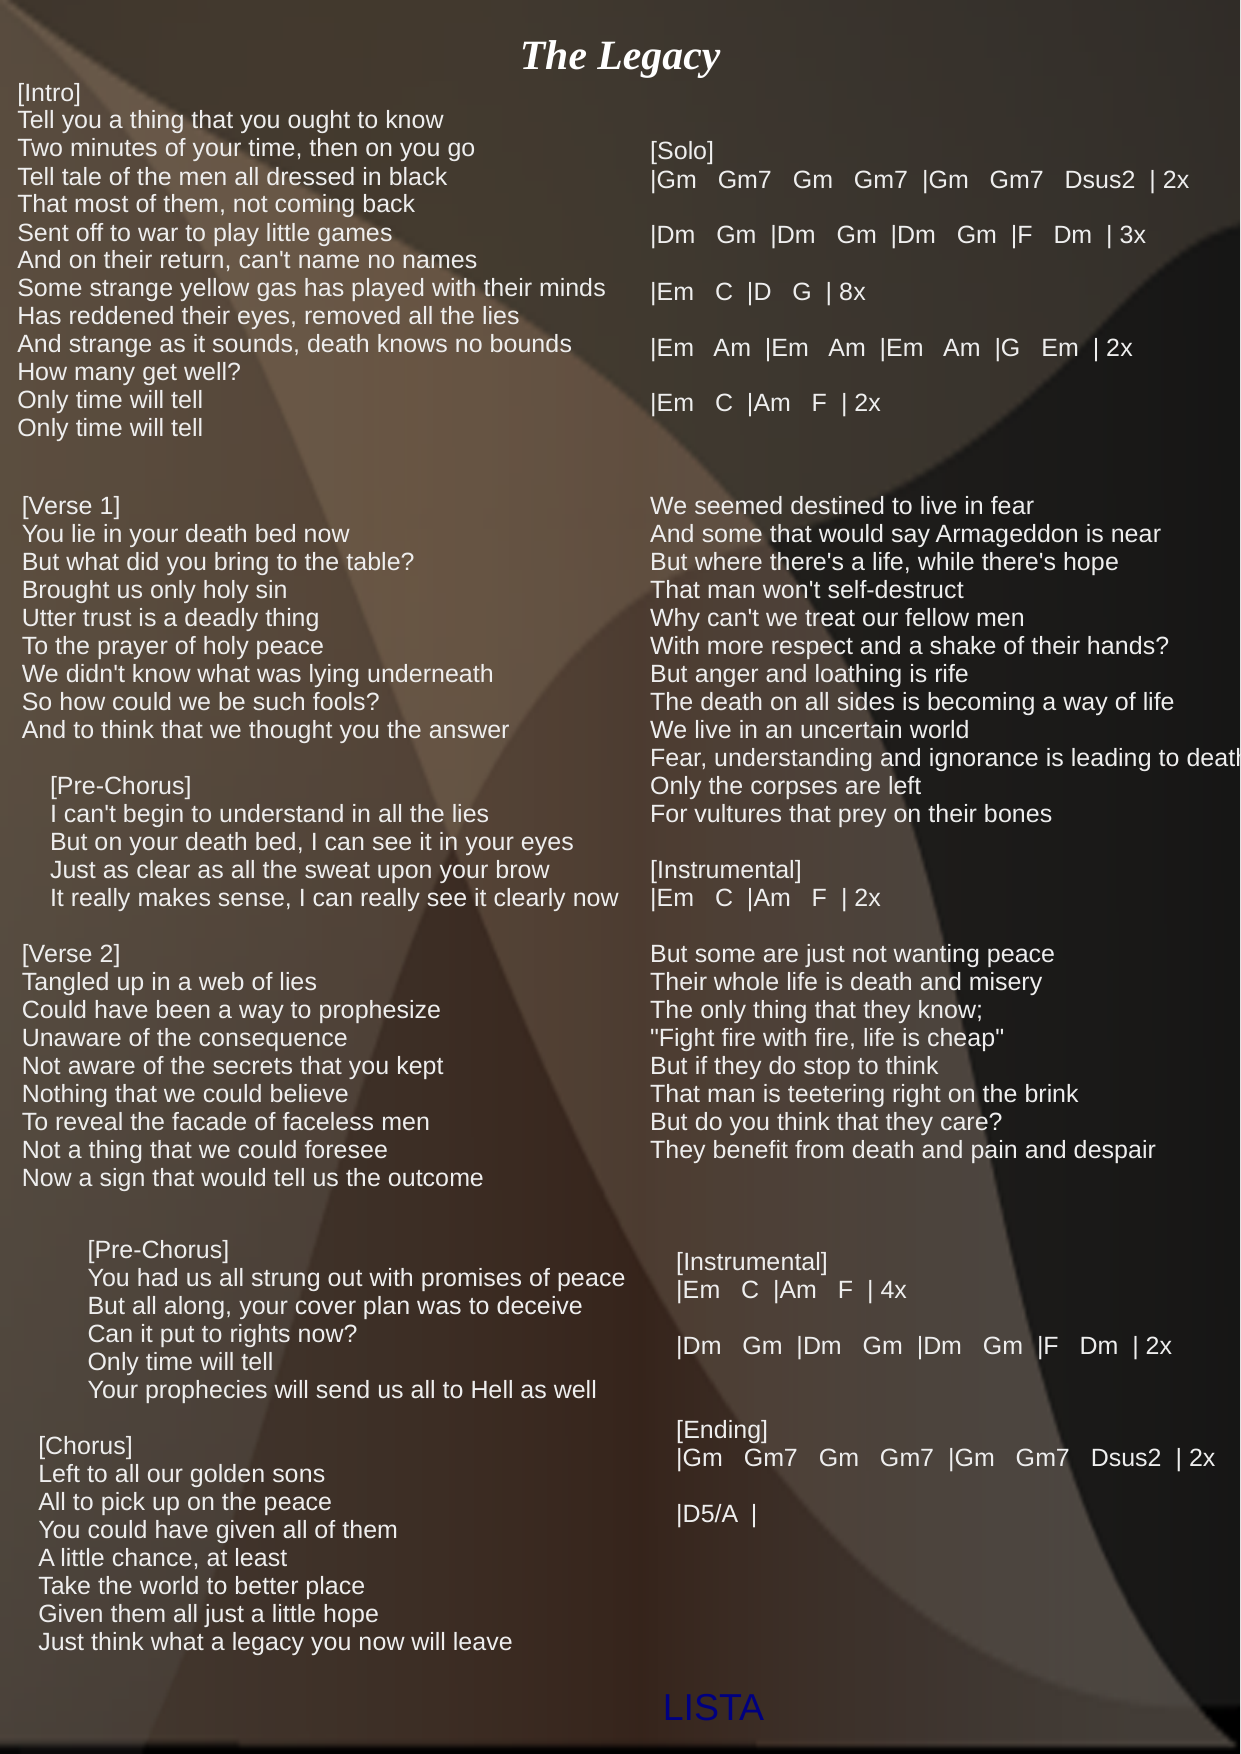

# The Legacy
[Intro]
Tell you a thing that you ought to know
Two minutes of your time, then on you go
Tell tale of the men all dressed in black
That most of them, not coming back
Sent off to war to play little games
And on their return, can't name no names
Some strange yellow gas has played with their minds
Has reddened their eyes, removed all the lies
And strange as it sounds, death knows no bounds
How many get well?
Only time will tell
Only time will tell
[Solo]
|Gm Gm7 Gm Gm7 |Gm Gm7 Dsus2 | 2x
|Dm Gm |Dm Gm |Dm Gm |F Dm | 3x
|Em C |D G | 8x
|Em Am |Em Am |Em Am |G Em | 2x
|Em C |Am F | 2x
[Verse 1]
You lie in your death bed now
But what did you bring to the table?
Brought us only holy sin
Utter trust is a deadly thing
To the prayer of holy peace
We didn't know what was lying underneath
So how could we be such fools?
And to think that we thought you the answer
 [Pre-Chorus]
 I can't begin to understand in all the lies
 But on your death bed, I can see it in your eyes
 Just as clear as all the sweat upon your brow
 It really makes sense, I can really see it clearly now
[Verse 2]
Tangled up in a web of lies
Could have been a way to prophesize
Unaware of the consequence
Not aware of the secrets that you kept
Nothing that we could believe
To reveal the facade of faceless men
Not a thing that we could foresee
Now a sign that would tell us the outcome
We seemed destined to live in fear
And some that would say Armageddon is near
But where there's a life, while there's hope
That man won't self-destruct
Why can't we treat our fellow men
With more respect and a shake of their hands?
But anger and loathing is rife
The death on all sides is becoming a way of life
We live in an uncertain world
Fear, understanding and ignorance is leading to death
Only the corpses are left
For vultures that prey on their bones
[Instrumental]
|Em C |Am F | 2x
But some are just not wanting peace
Their whole life is death and misery
The only thing that they know;
"Fight fire with fire, life is cheap"
But if they do stop to think
That man is teetering right on the brink
But do you think that they care?
They benefit from death and pain and despair
 [Pre-Chorus]
 You had us all strung out with promises of peace
 But all along, your cover plan was to deceive
 Can it put to rights now?
 Only time will tell
 Your prophecies will send us all to Hell as well
[Chorus]
Left to all our golden sons
All to pick up on the peace
You could have given all of them
A little chance, at least
Take the world to better place
Given them all just a little hope
Just think what a legacy you now will leave
[Instrumental]
|Em C |Am F | 4x
|Dm Gm |Dm Gm |Dm Gm |F Dm | 2x
[Ending]
|Gm Gm7 Gm Gm7 |Gm Gm7 Dsus2 | 2x
|D5/A |
LISTA